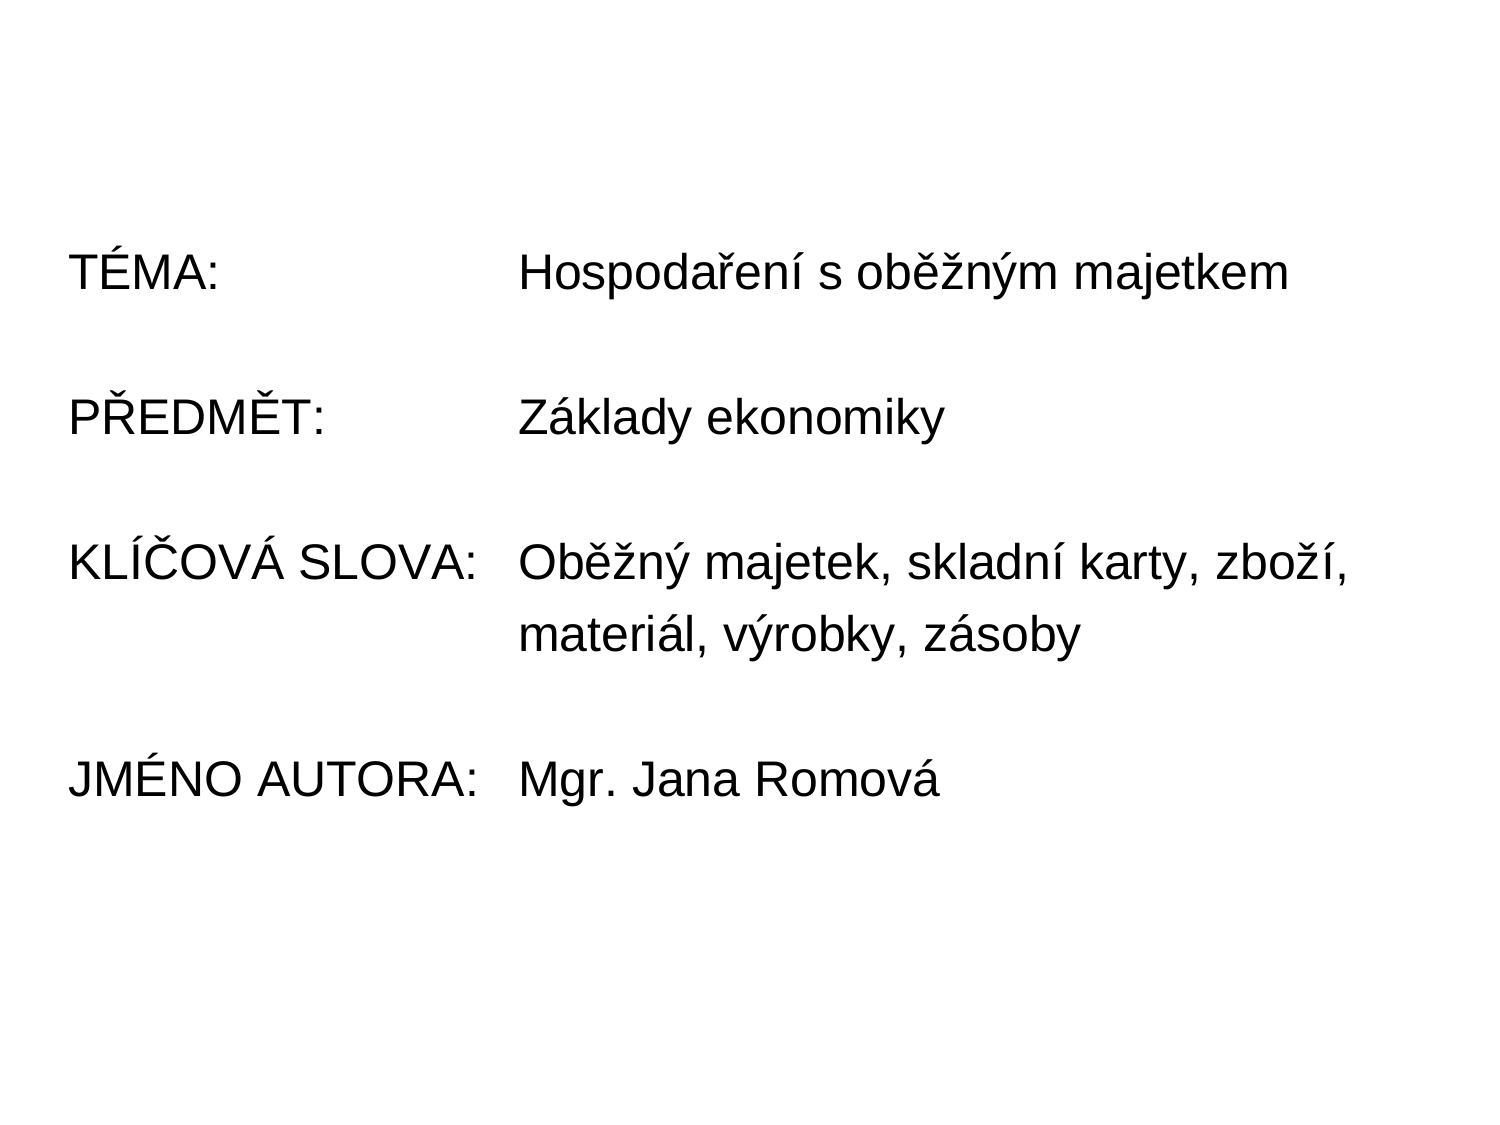

# TÉMA:		Hospodaření s oběžným majetkem
PŘEDMĚT:		Základy ekonomiky
KLÍČOVÁ SLOVA:	Oběžný majetek, skladní karty, zboží,
				materiál, výrobky, zásoby
JMÉNO AUTORA:	Mgr. Jana Romová